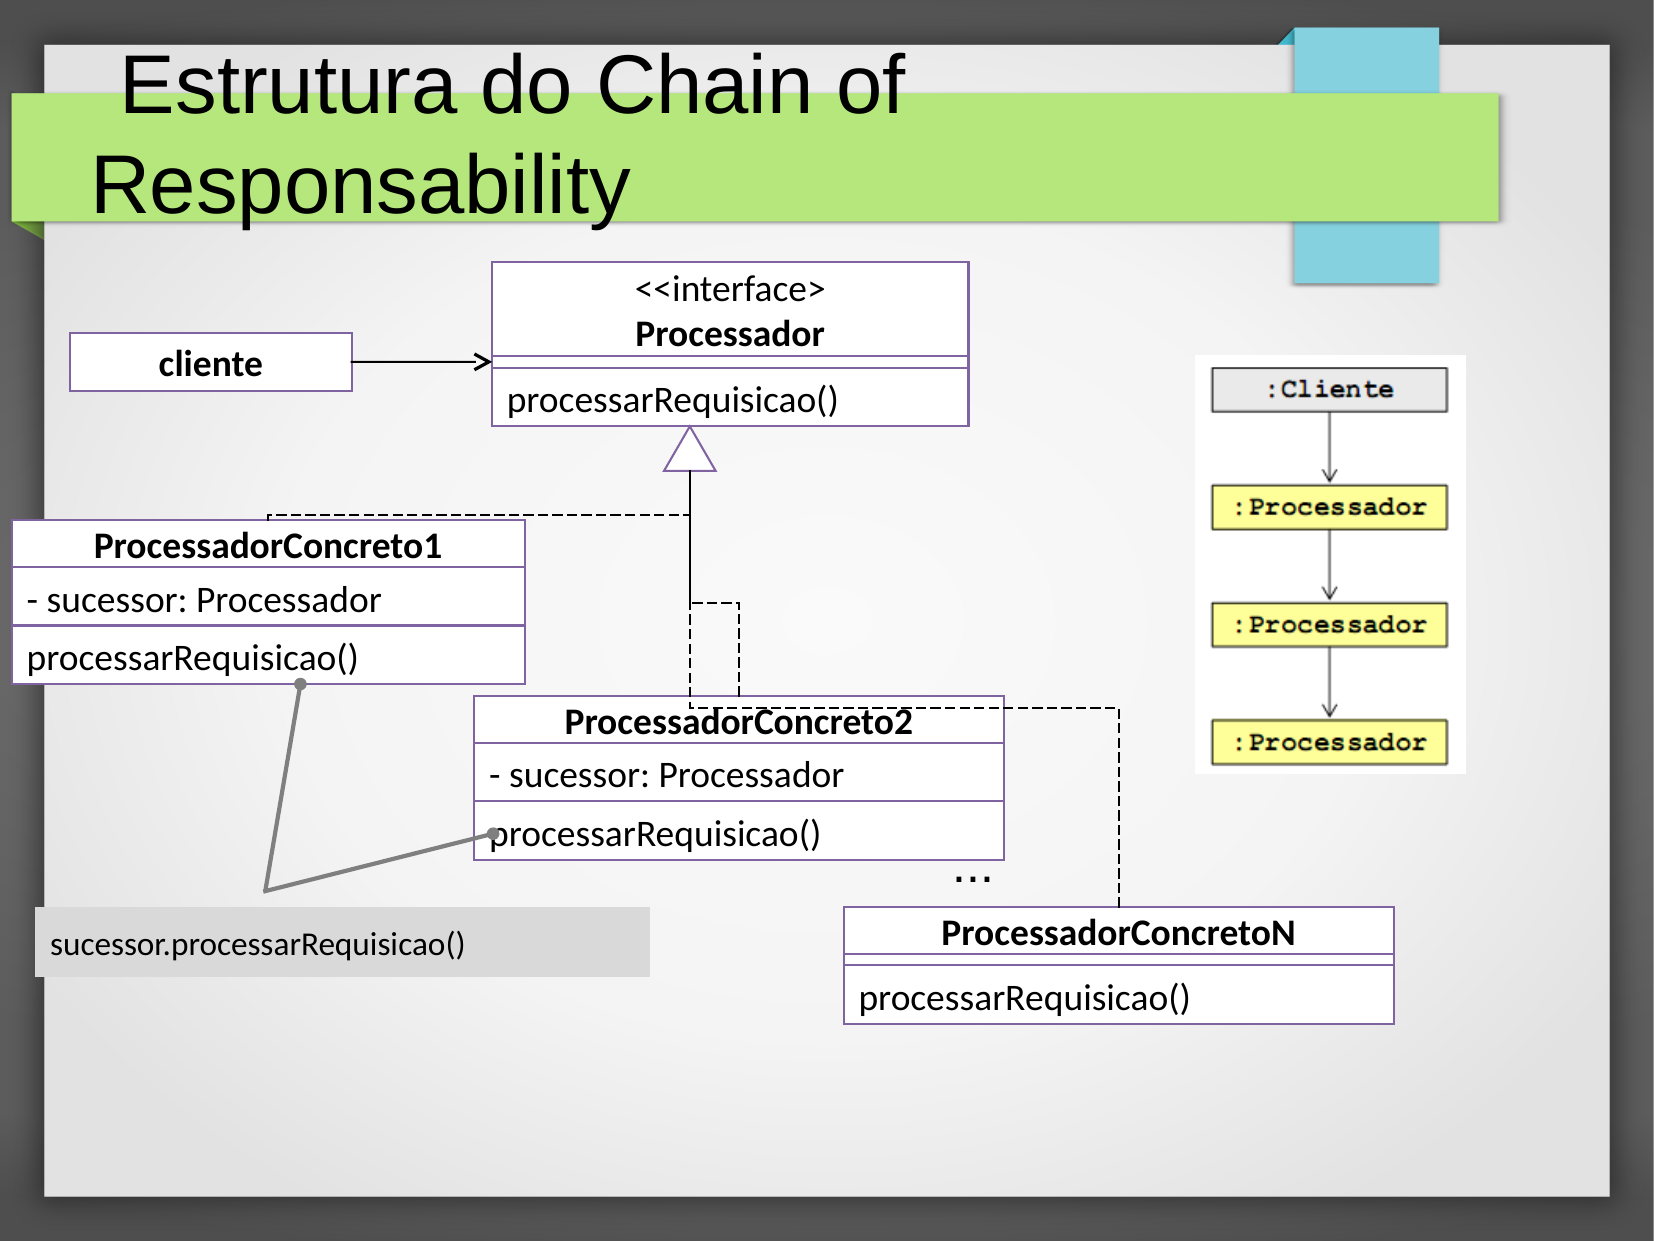

# Estrutura do Chain of Responsability
<<interface>
Processador
processarRequisicao()
cliente
ProcessadorConcreto1
- sucessor: Processador
processarRequisicao()
ProcessadorConcreto2
- sucessor: Processador
processarRequisicao()
...
sucessor.processarRequisicao()
ProcessadorConcretoN
processarRequisicao()